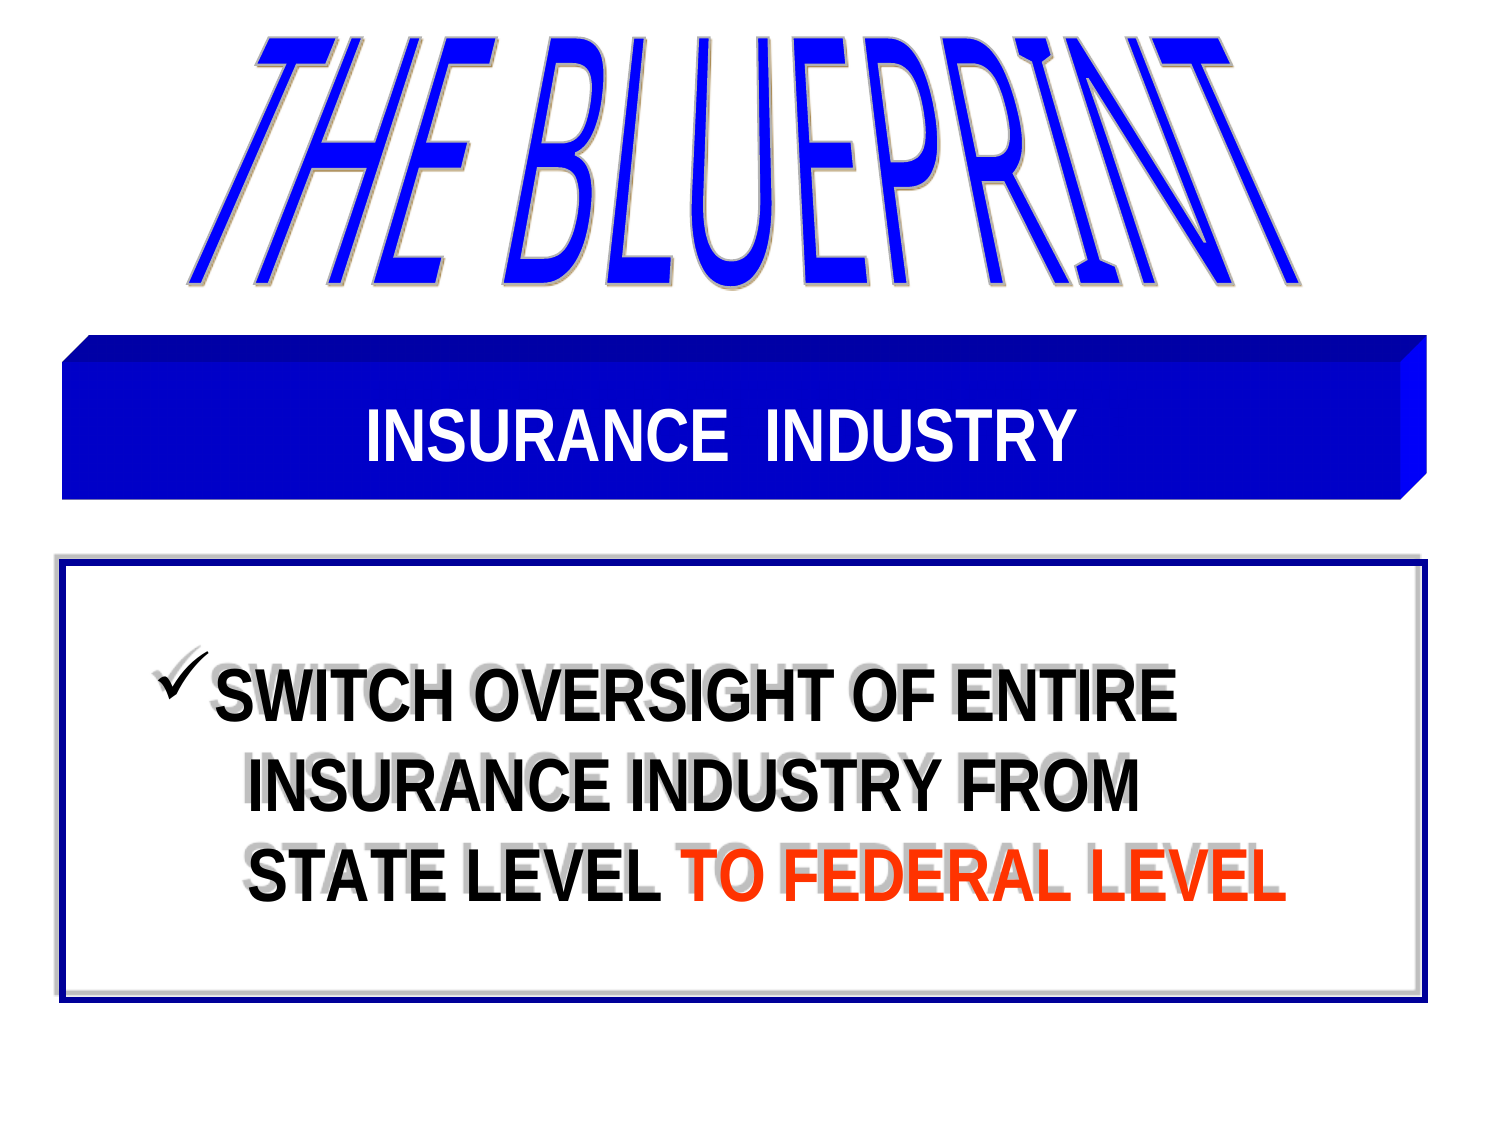

THE BLUEPRINT
INSURANCE INDUSTRY
INSURANCE INDUSTRY
SWITCH OVERSIGHT OF ENTIRE
 INSURANCE INDUSTRY FROM
 STATE LEVEL TO FEDERAL LEVEL